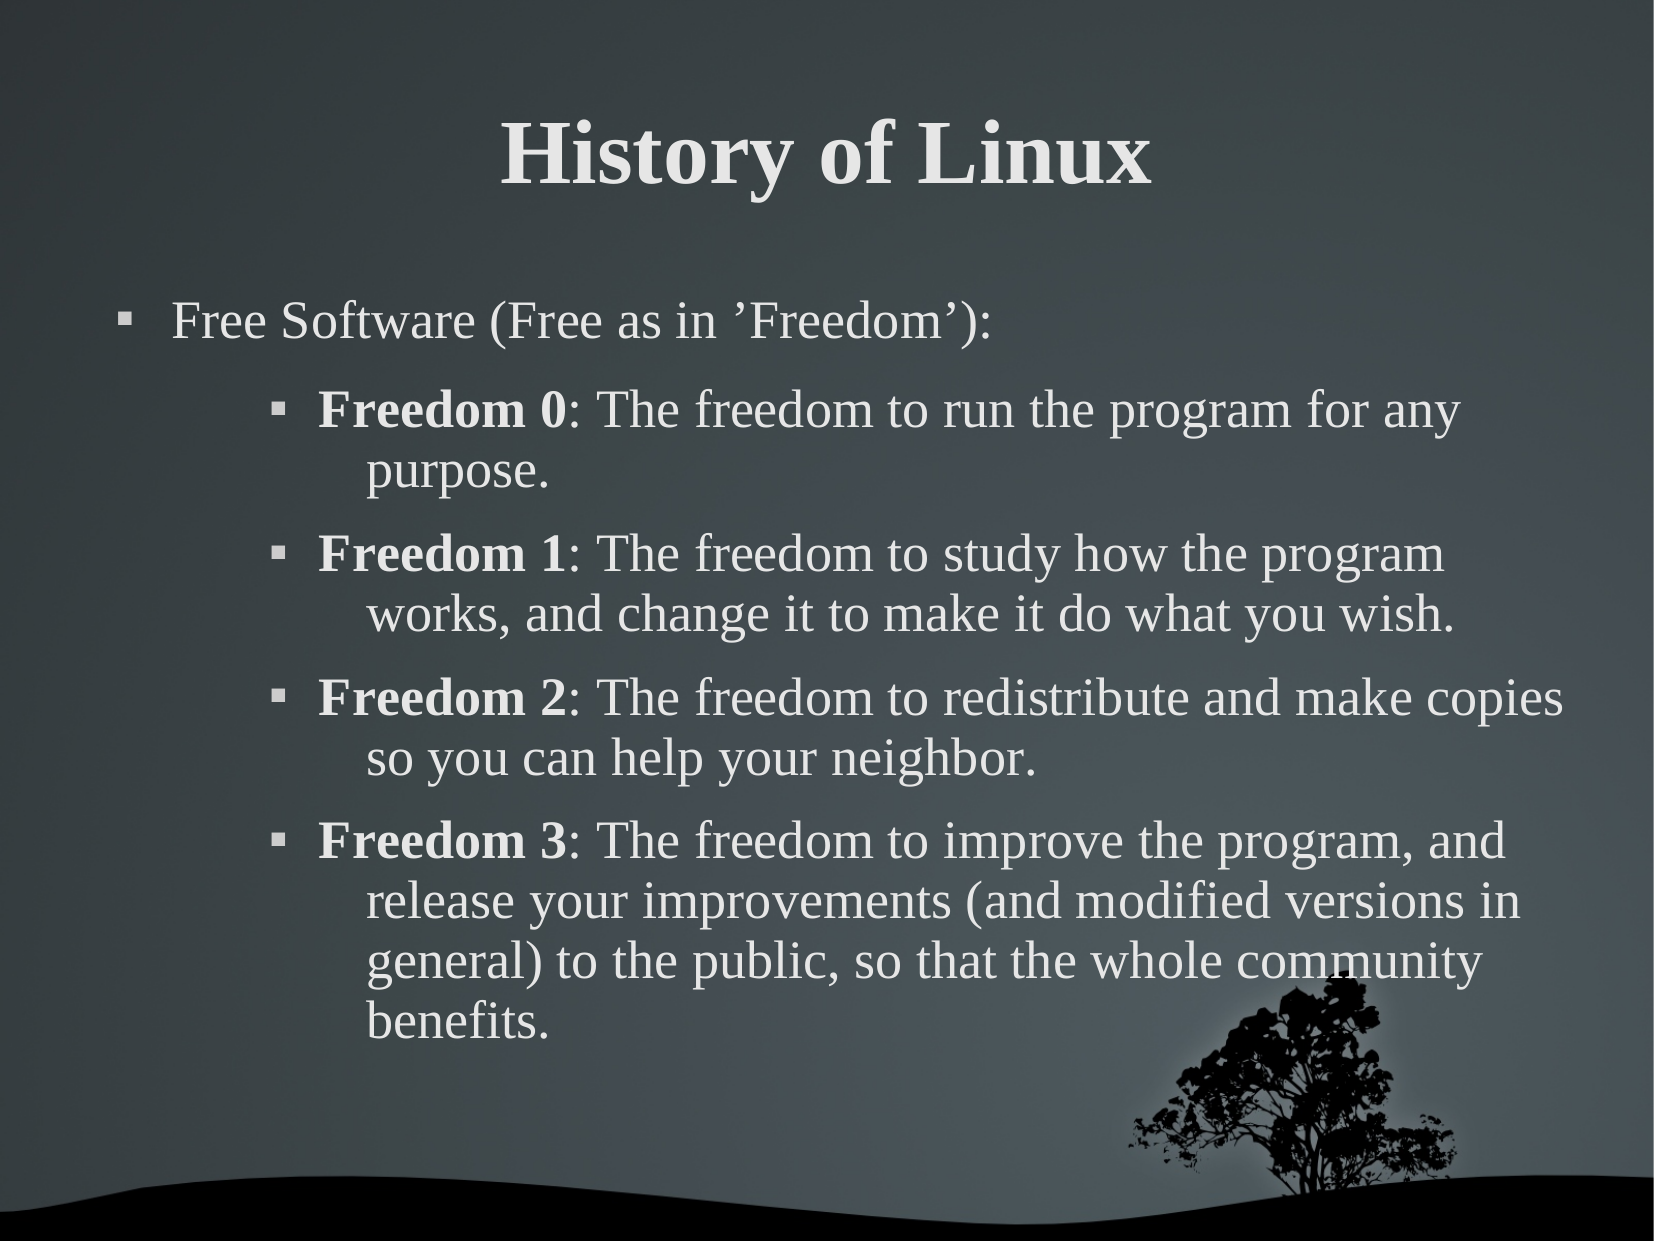

History of Linux
# Free Software (Free as in ’Freedom’):
Freedom 0: The freedom to run the program for any purpose.
Freedom 1: The freedom to study how the program works, and change it to make it do what you wish.
Freedom 2: The freedom to redistribute and make copies so you can help your neighbor.
Freedom 3: The freedom to improve the program, and release your improvements (and modified versions in general) to the public, so that the whole community benefits.